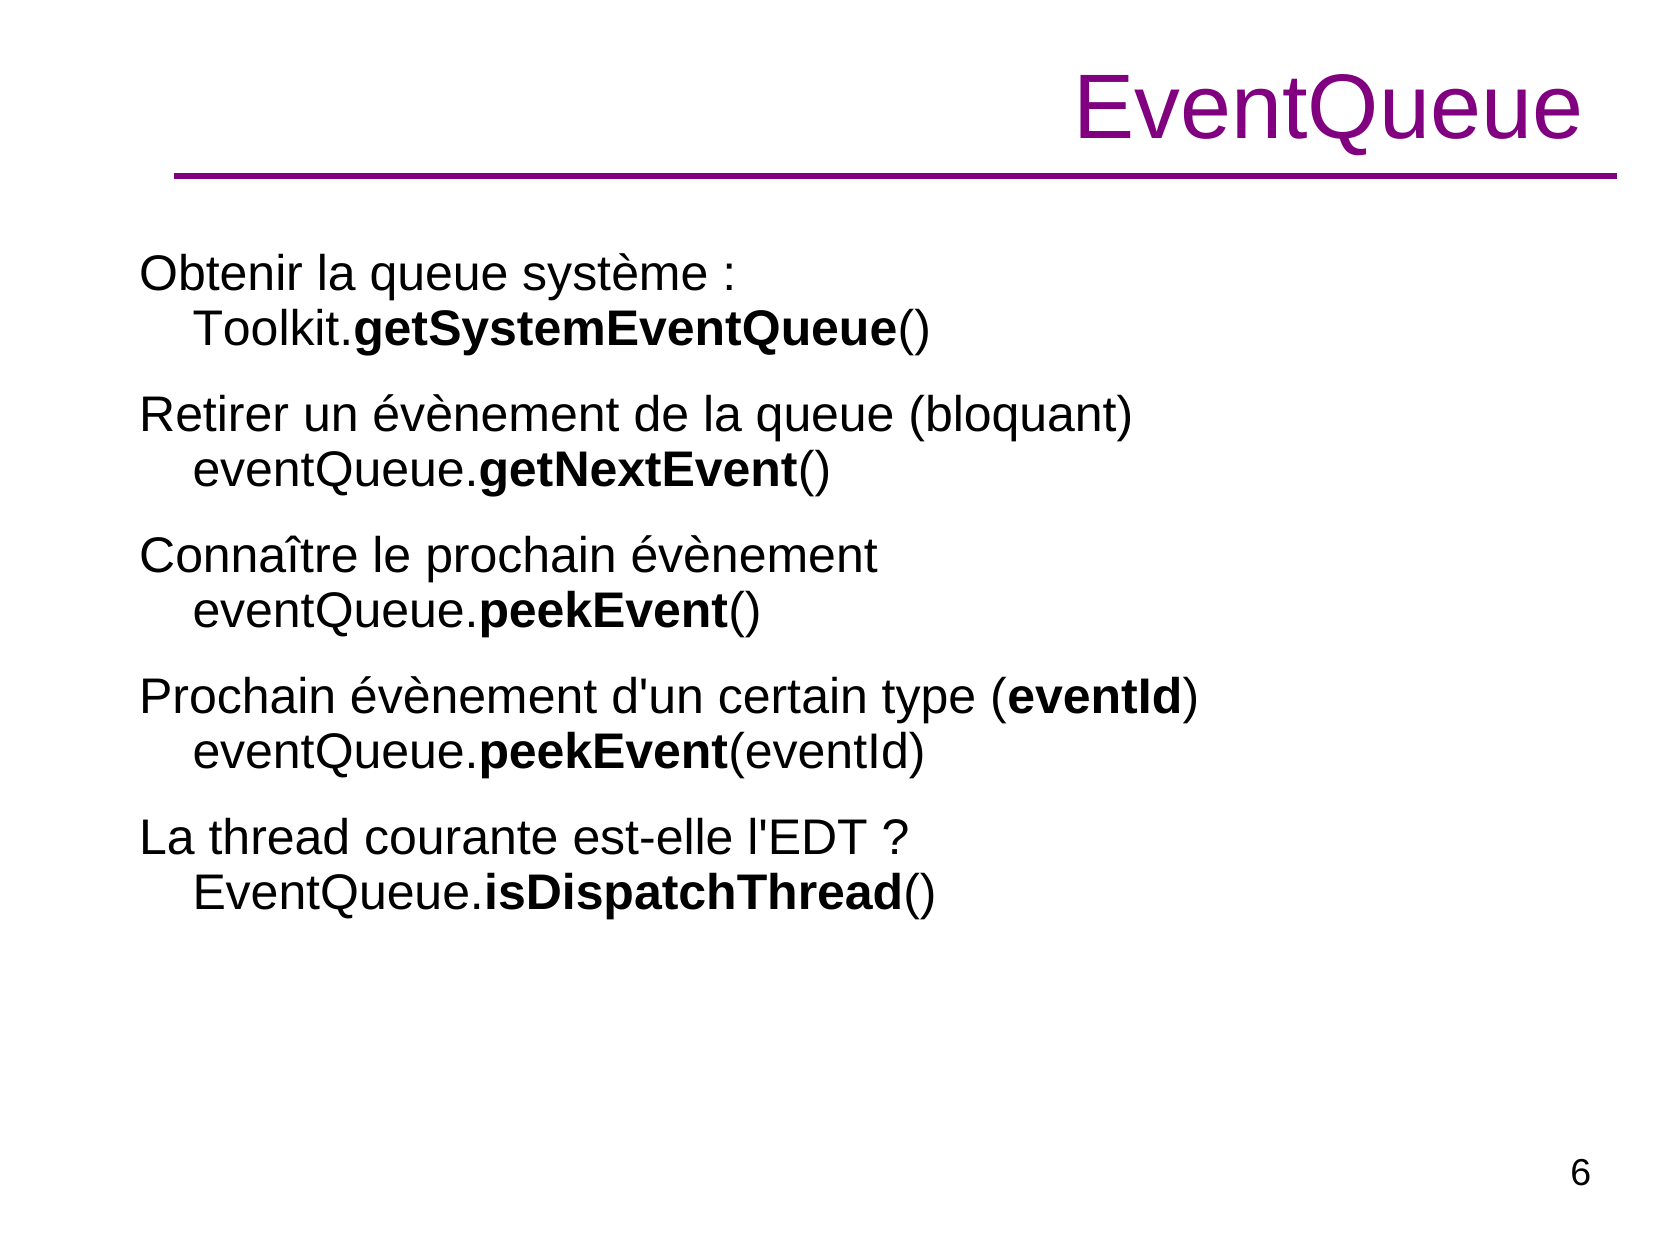

# EventQueue
Obtenir la queue système :
Toolkit.getSystemEventQueue()
Retirer un évènement de la queue (bloquant)
eventQueue.getNextEvent()
Connaître le prochain évènement
eventQueue.peekEvent()
Prochain évènement d'un certain type (eventId)
eventQueue.peekEvent(eventId)
La thread courante est-elle l'EDT ?
EventQueue.isDispatchThread()